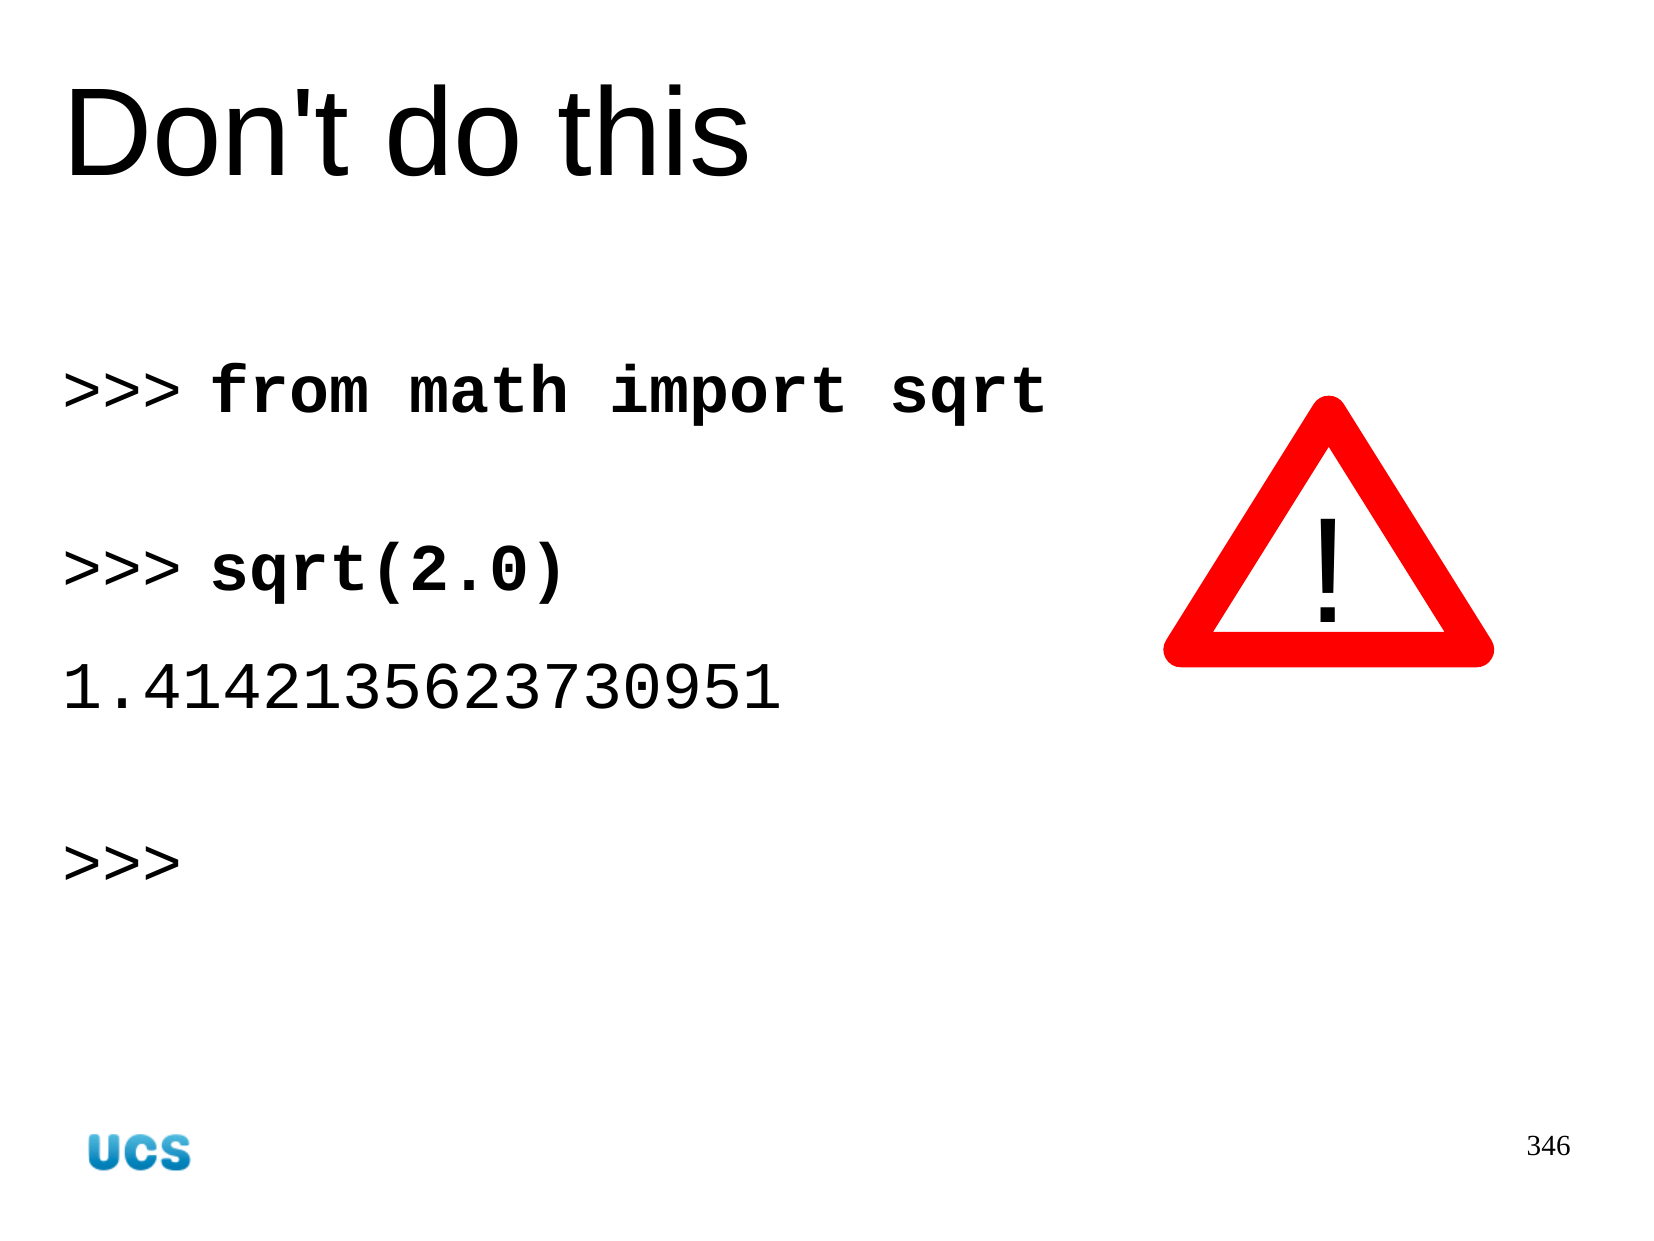

Don't do this
>>>
from math import sqrt
!
>>>
sqrt(2.0)
1.4142135623730951
>>>
346